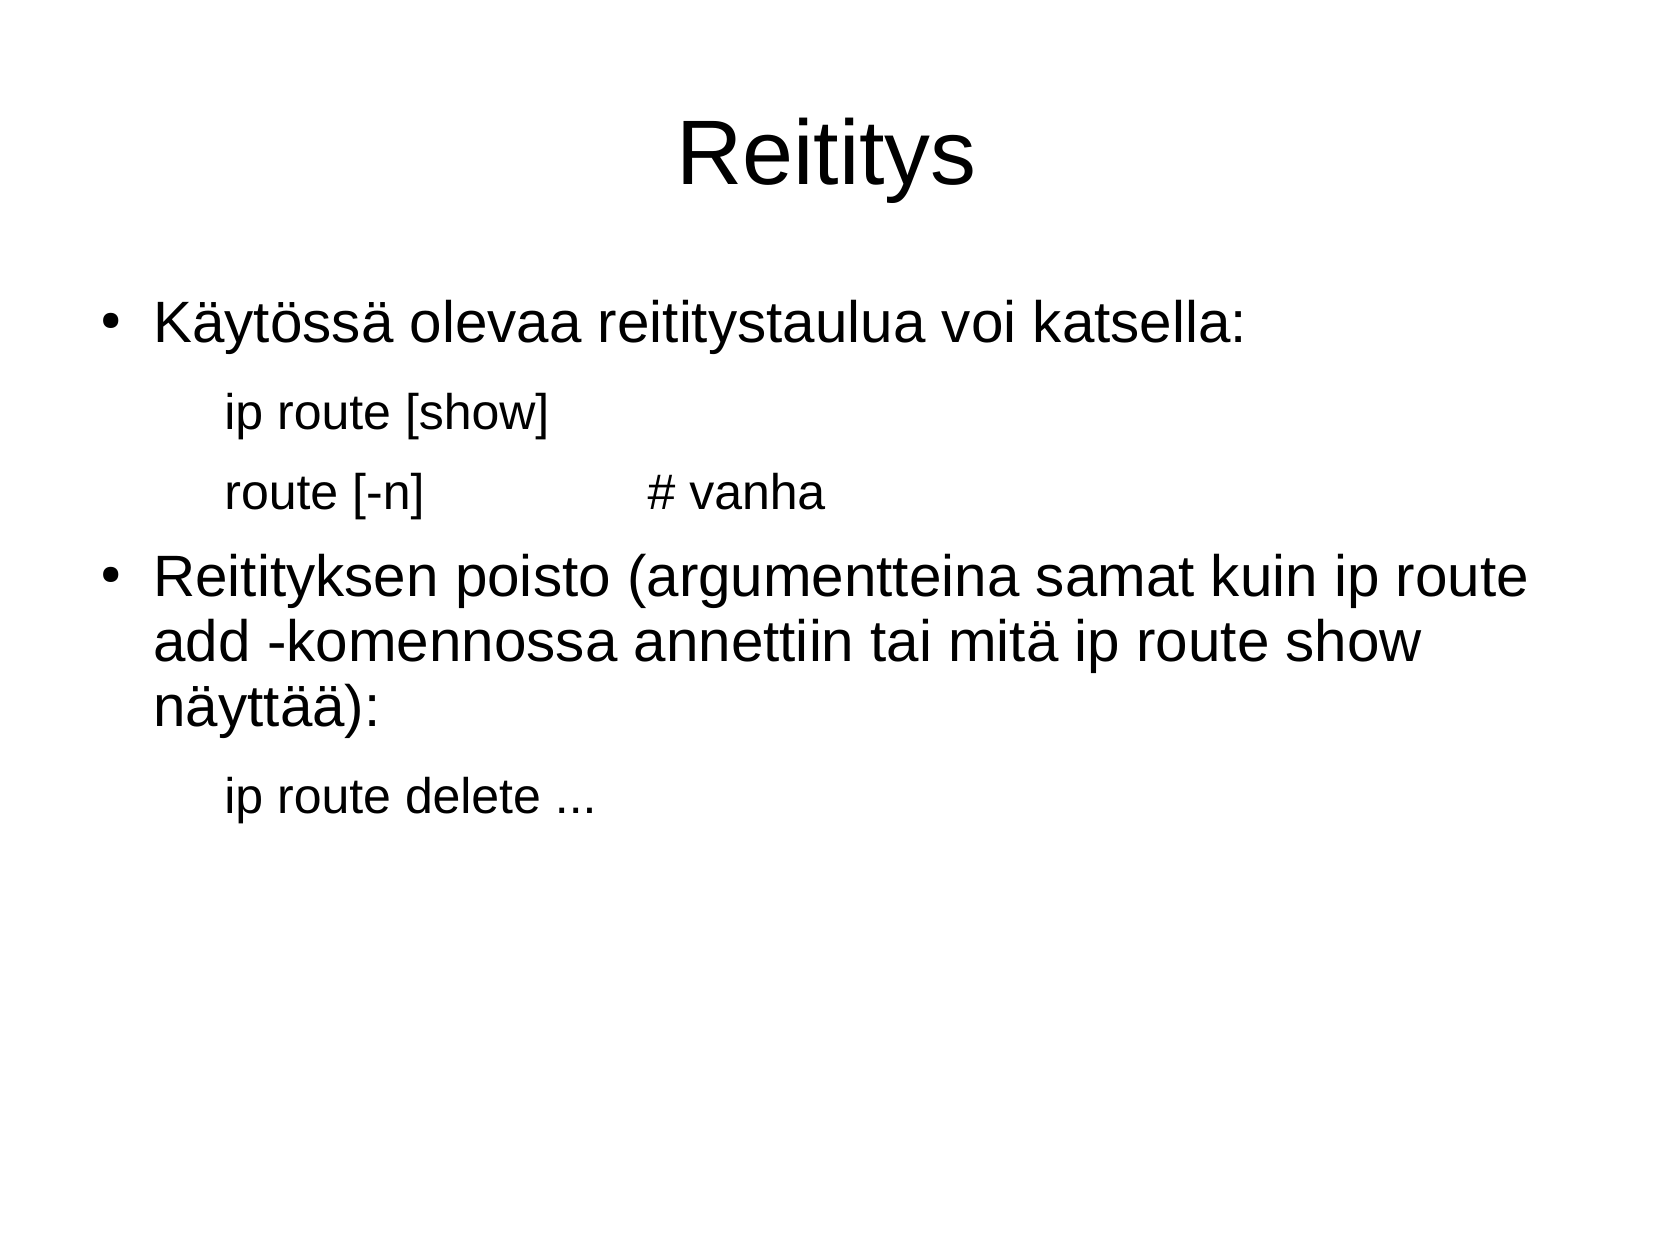

# Reititys
Käytössä olevaa reititystaulua voi katsella:
ip route [show]
route [-n] # vanha
Reitityksen poisto (argumentteina samat kuin ip route add -komennossa annettiin tai mitä ip route show näyttää):
ip route delete ...